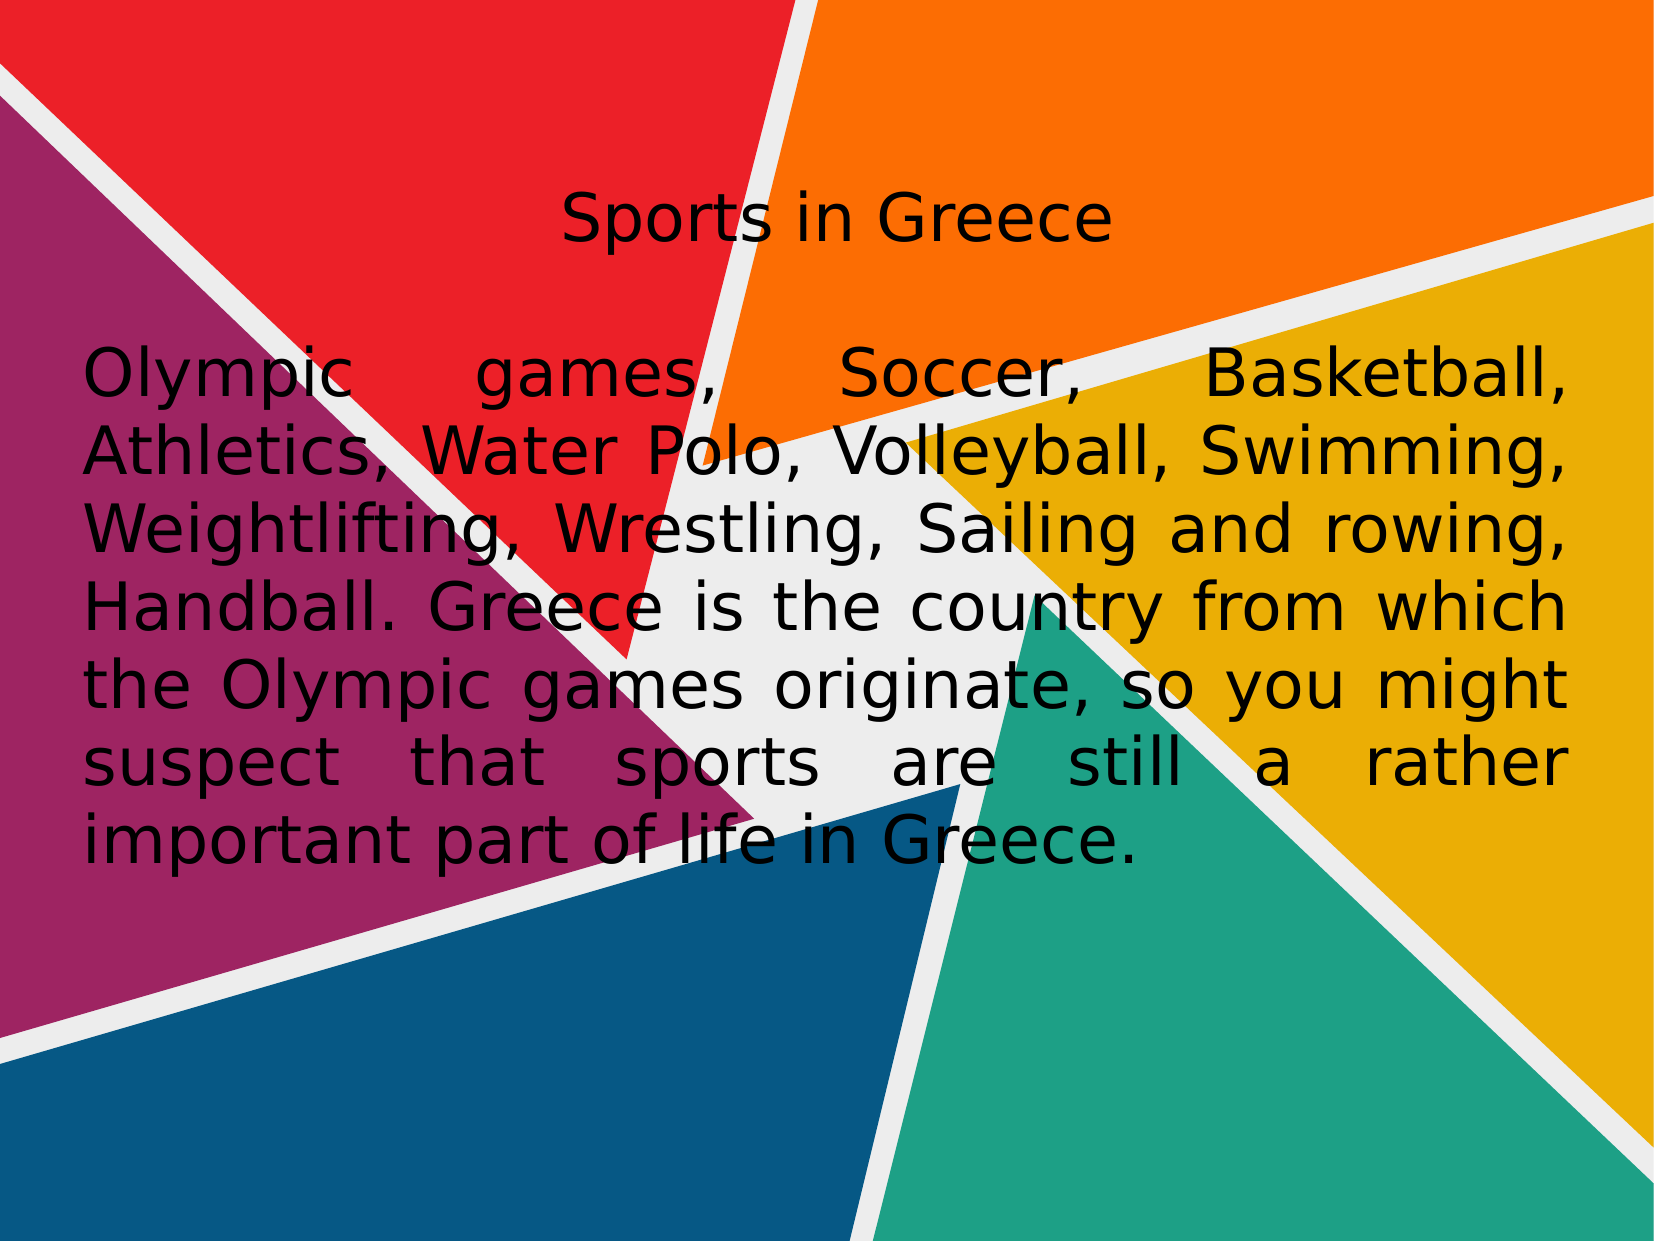

# Sports in Greece
Olympic games, Soccer, Basketball, Athletics, Water Polo, Volleyball, Swimming, Weightlifting, Wrestling, Sailing and rowing, Handball. Greece is the country from which the Olympic games originate, so you might suspect that sports are still a rather important part of life in Greece.